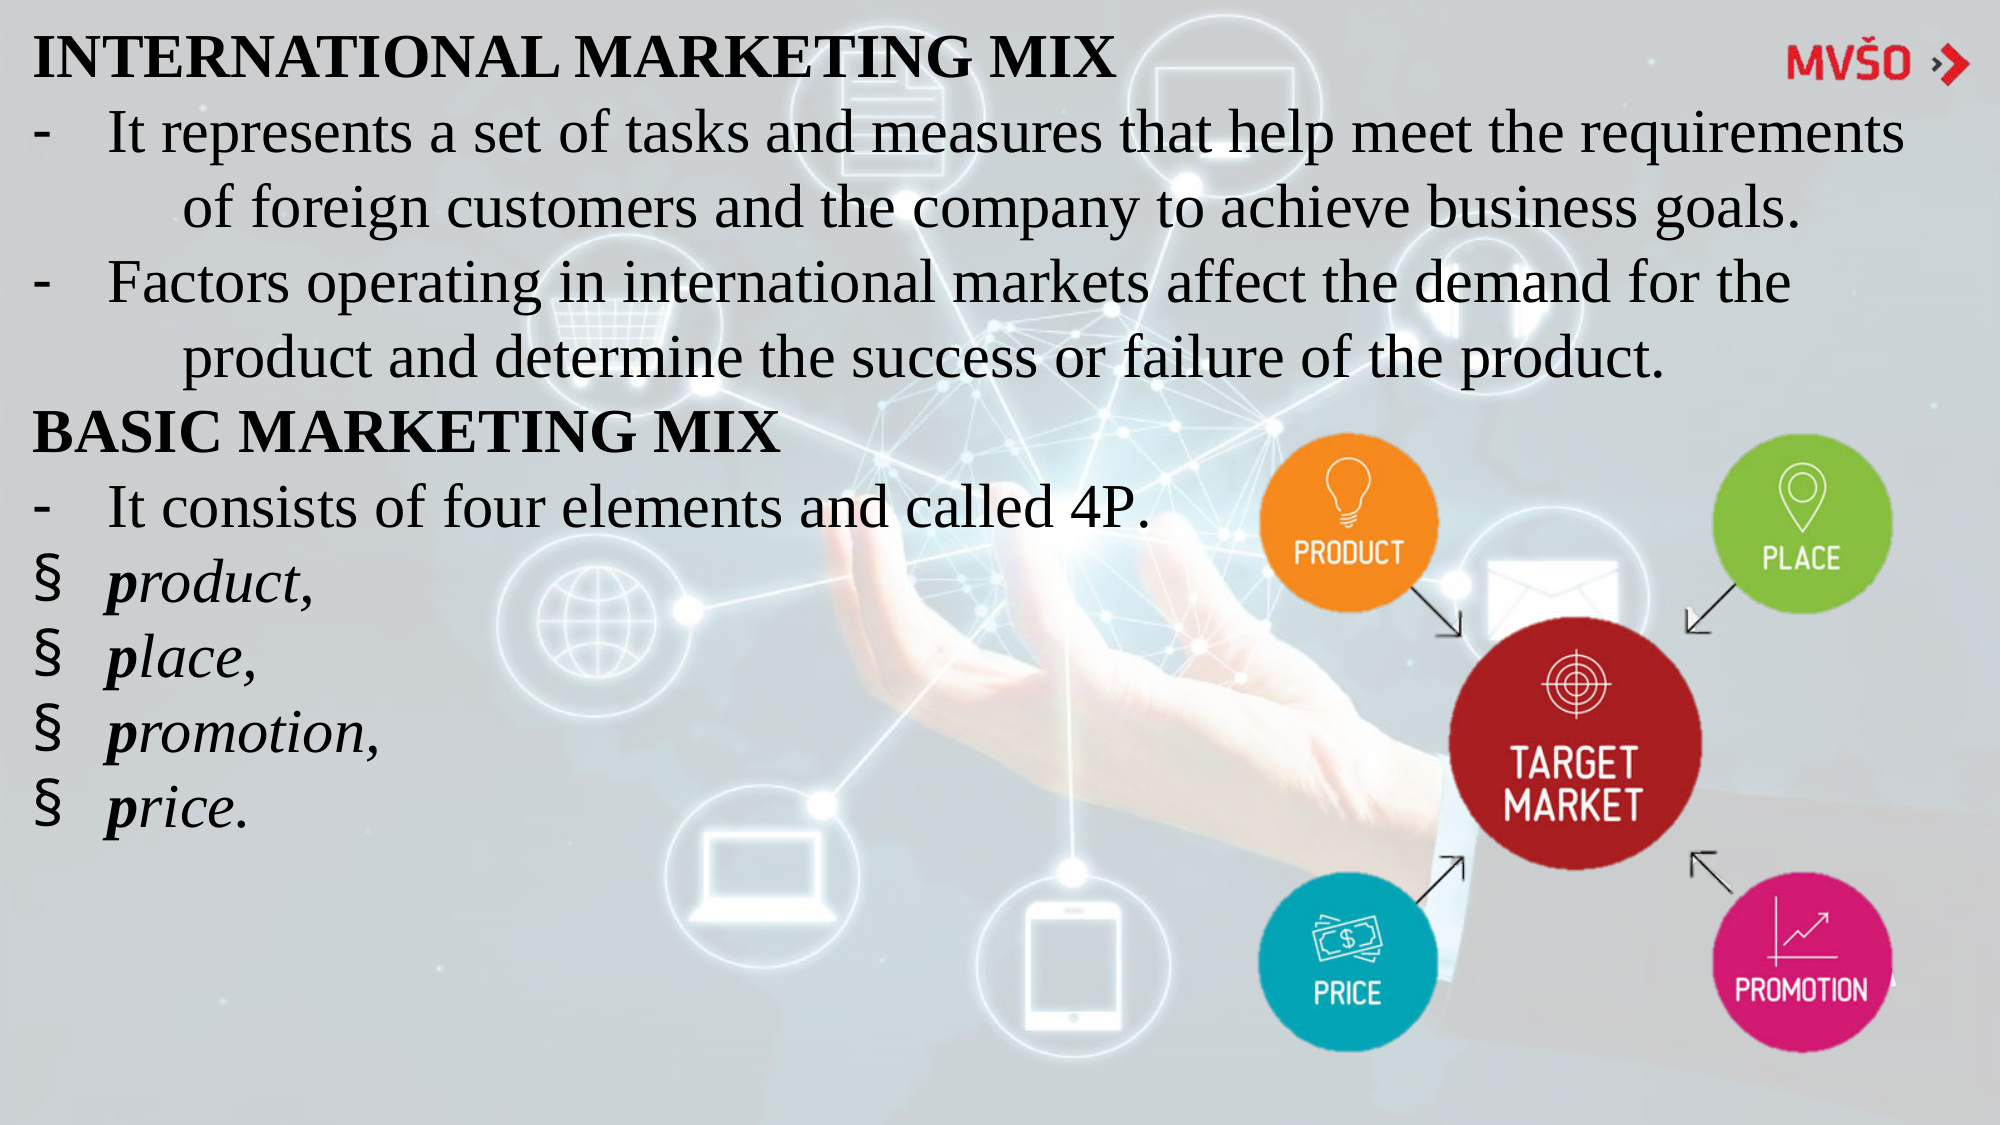

INTERNATIONAL MARKETING MIX
It represents a set of tasks and measures that help meet the requirements of foreign customers and the company to achieve business goals.
Factors operating in international markets affect the demand for the product and determine the success or failure of the product.
BASIC MARKETING MIX
It consists of four elements and called 4P.
product,
place,
promotion,
price.